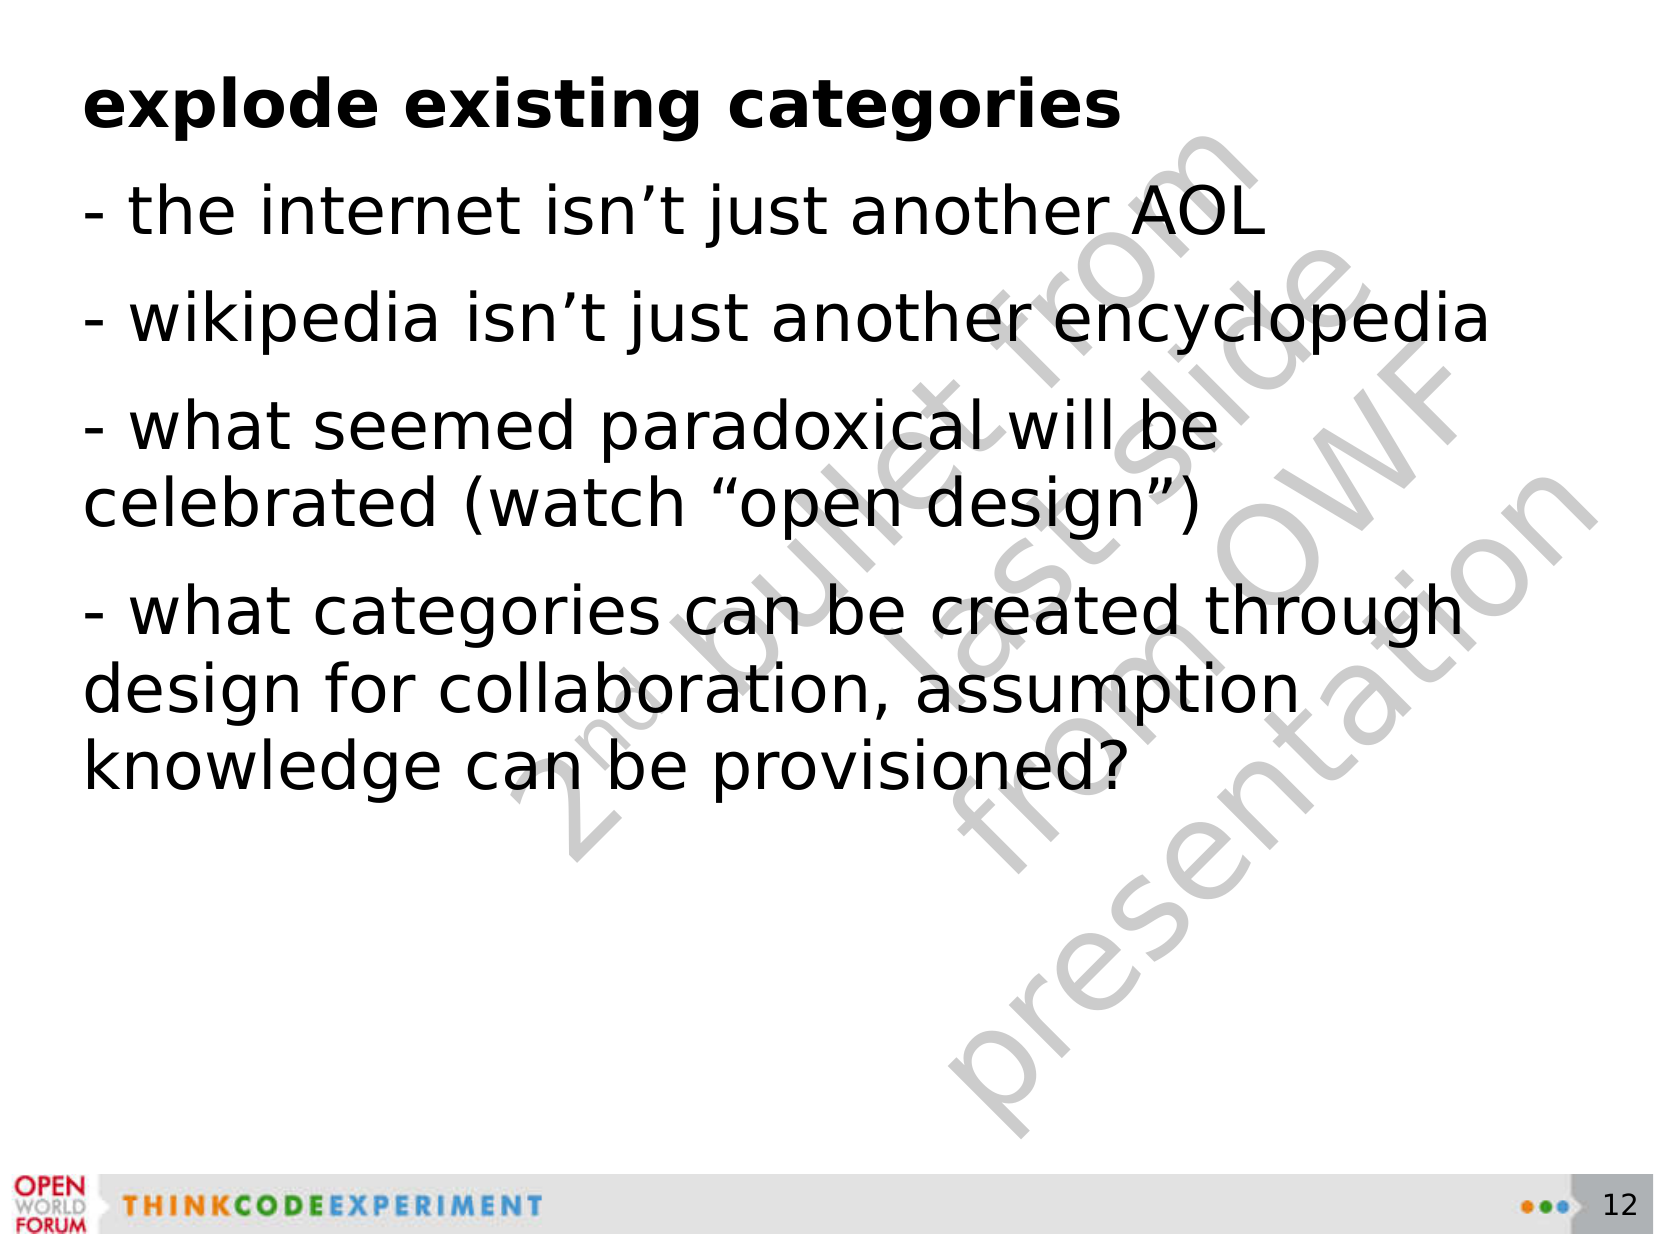

# explode existing categories
- the internet isn’t just another AOL
- wikipedia isn’t just another encyclopedia
- what seemed paradoxical will be celebrated (watch “open design”)
- what categories can be created through design for collaboration, assumption knowledge can be provisioned?
2nd bullet from
last slide
from OWF
presentation